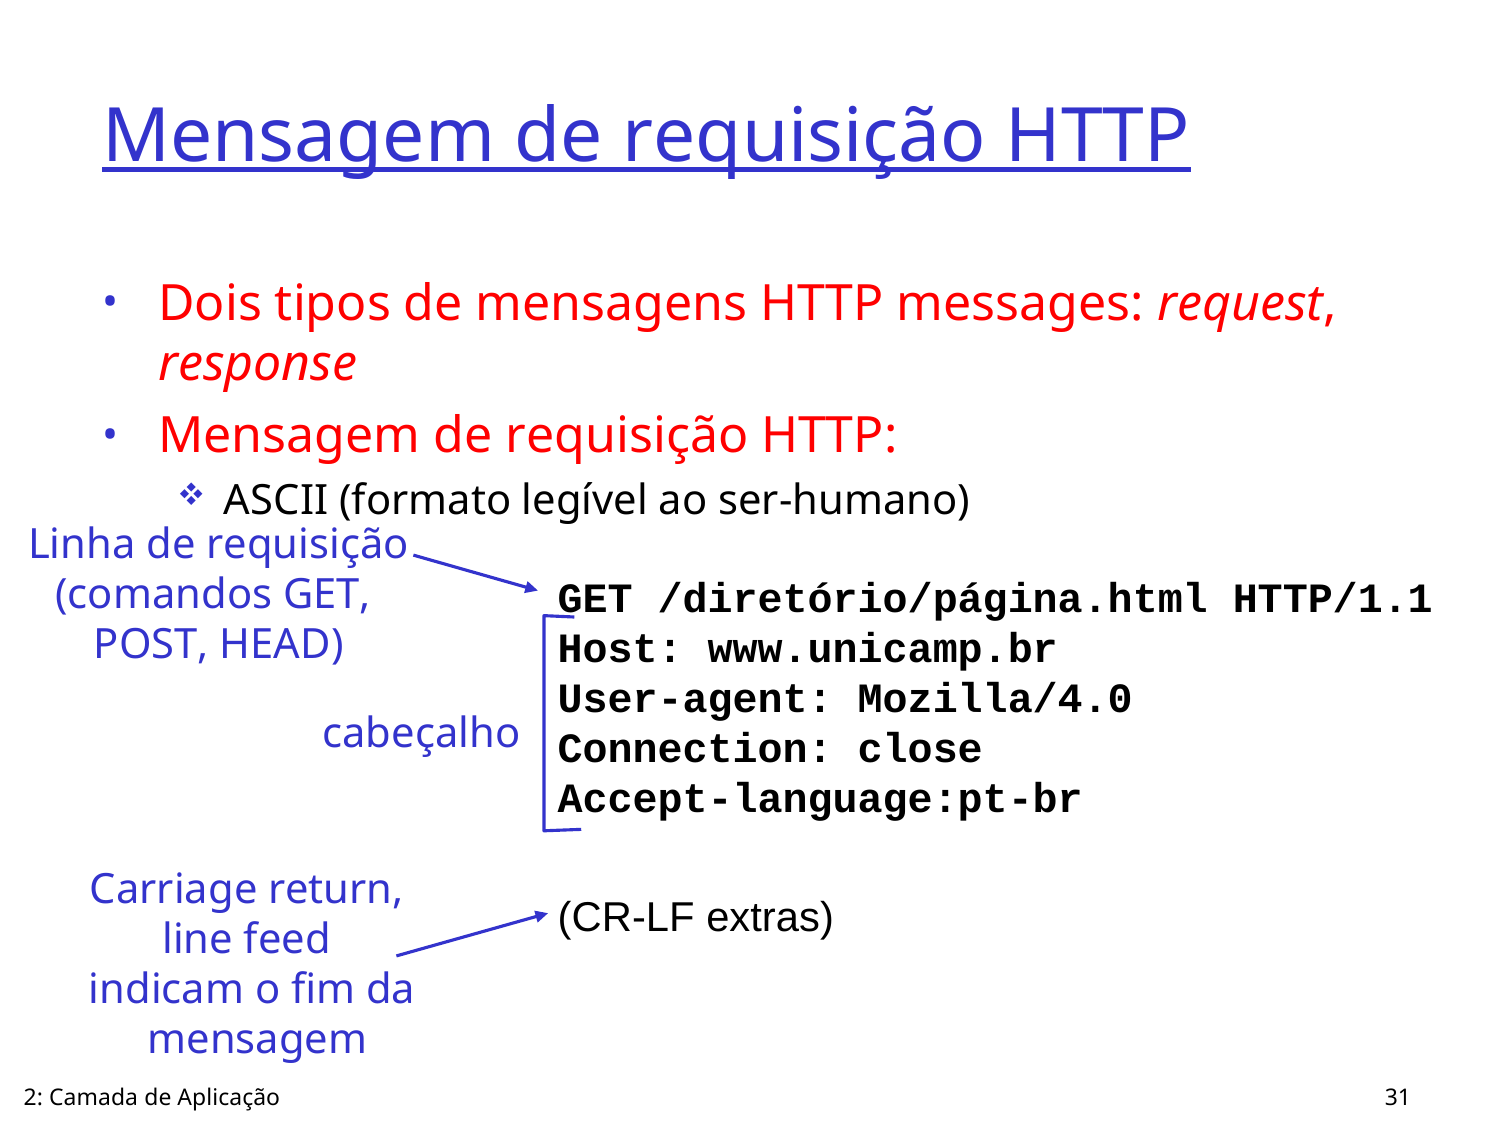

# Mensagem de requisição HTTP
Dois tipos de mensagens HTTP messages: request, response
Mensagem de requisição HTTP:
ASCII (formato legível ao ser-humano)
Linha de requisição
(comandos GET,
POST, HEAD)
GET /diretório/página.html HTTP/1.1
Host: www.unicamp.br
User-agent: Mozilla/4.0
Connection: close
Accept-language:pt-br
(CR-LF extras)
cabeçalho
Carriage return,
line feed
indicam o fim da
 mensagem
31